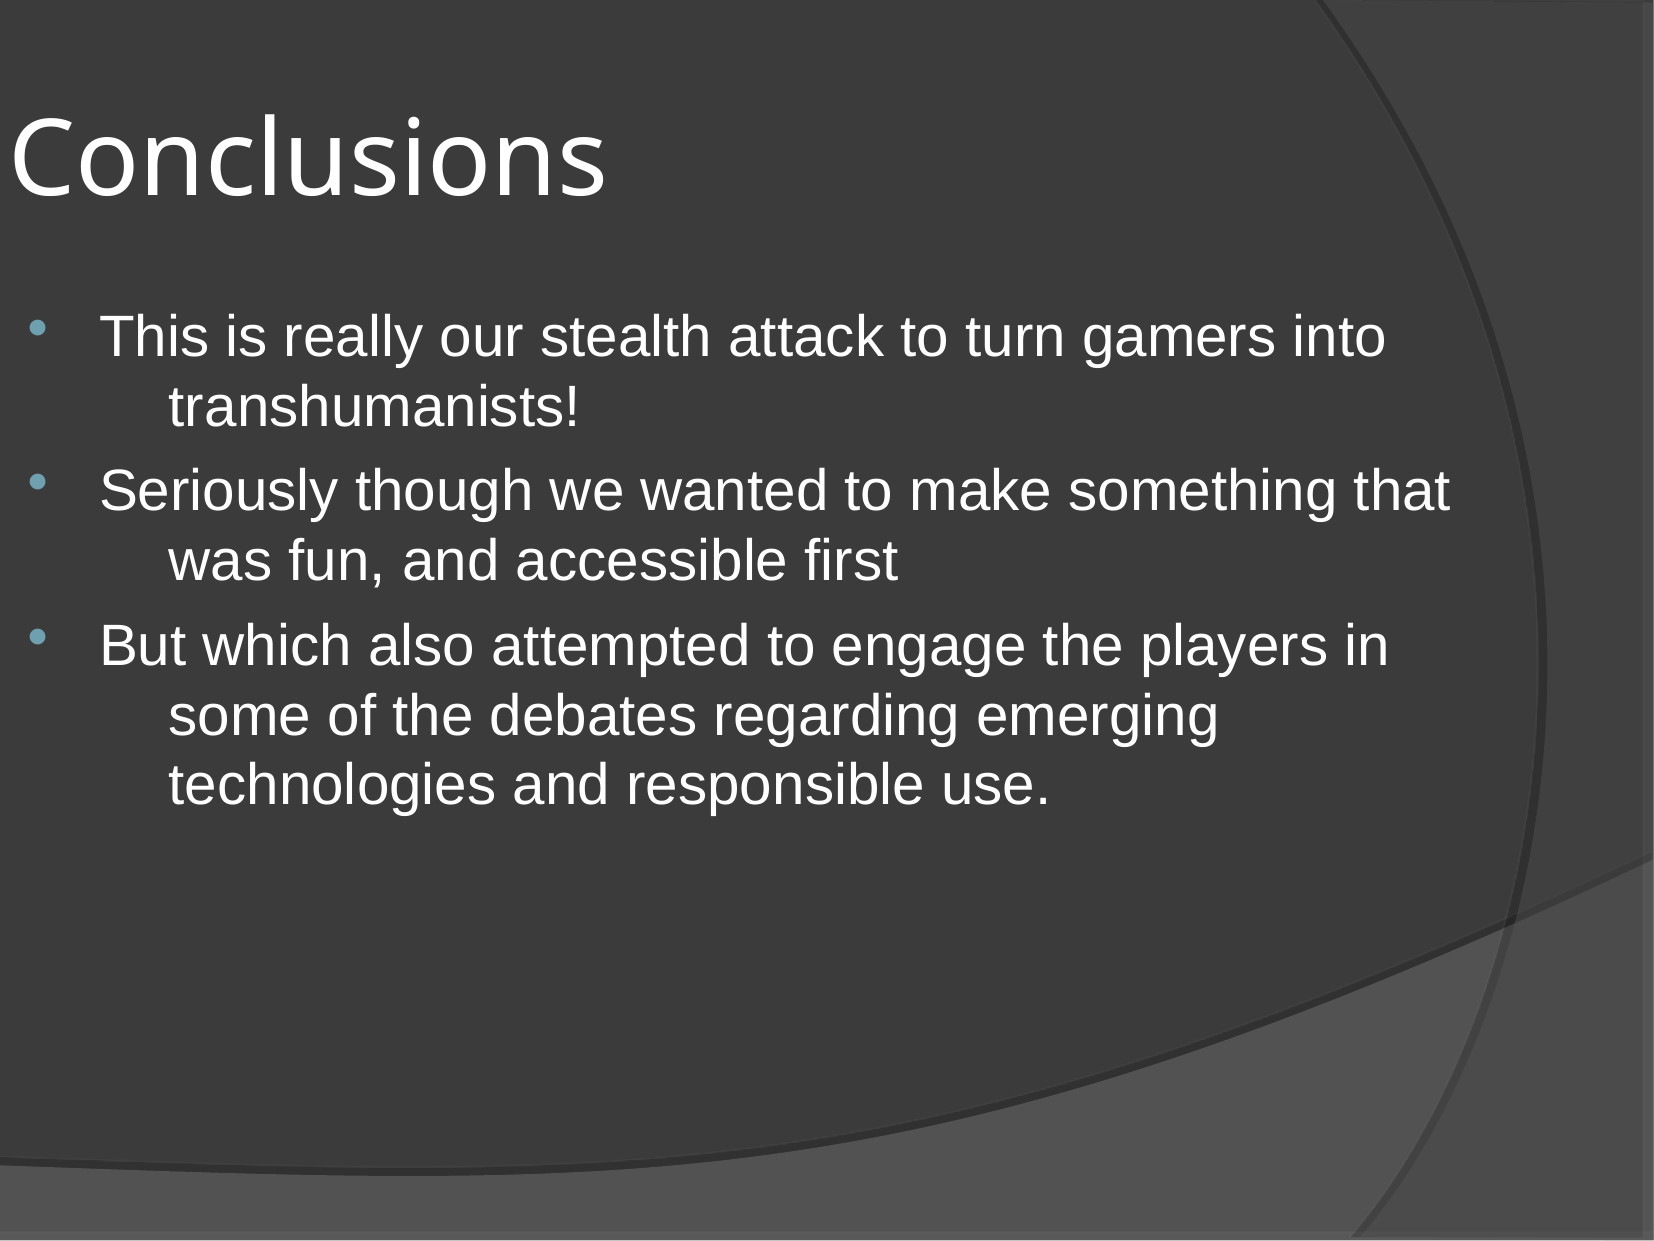

# Conclusions
This is really our stealth attack to turn gamers into transhumanists!
Seriously though we wanted to make something that was fun, and accessible first
But which also attempted to engage the players in some of the debates regarding emerging technologies and responsible use.